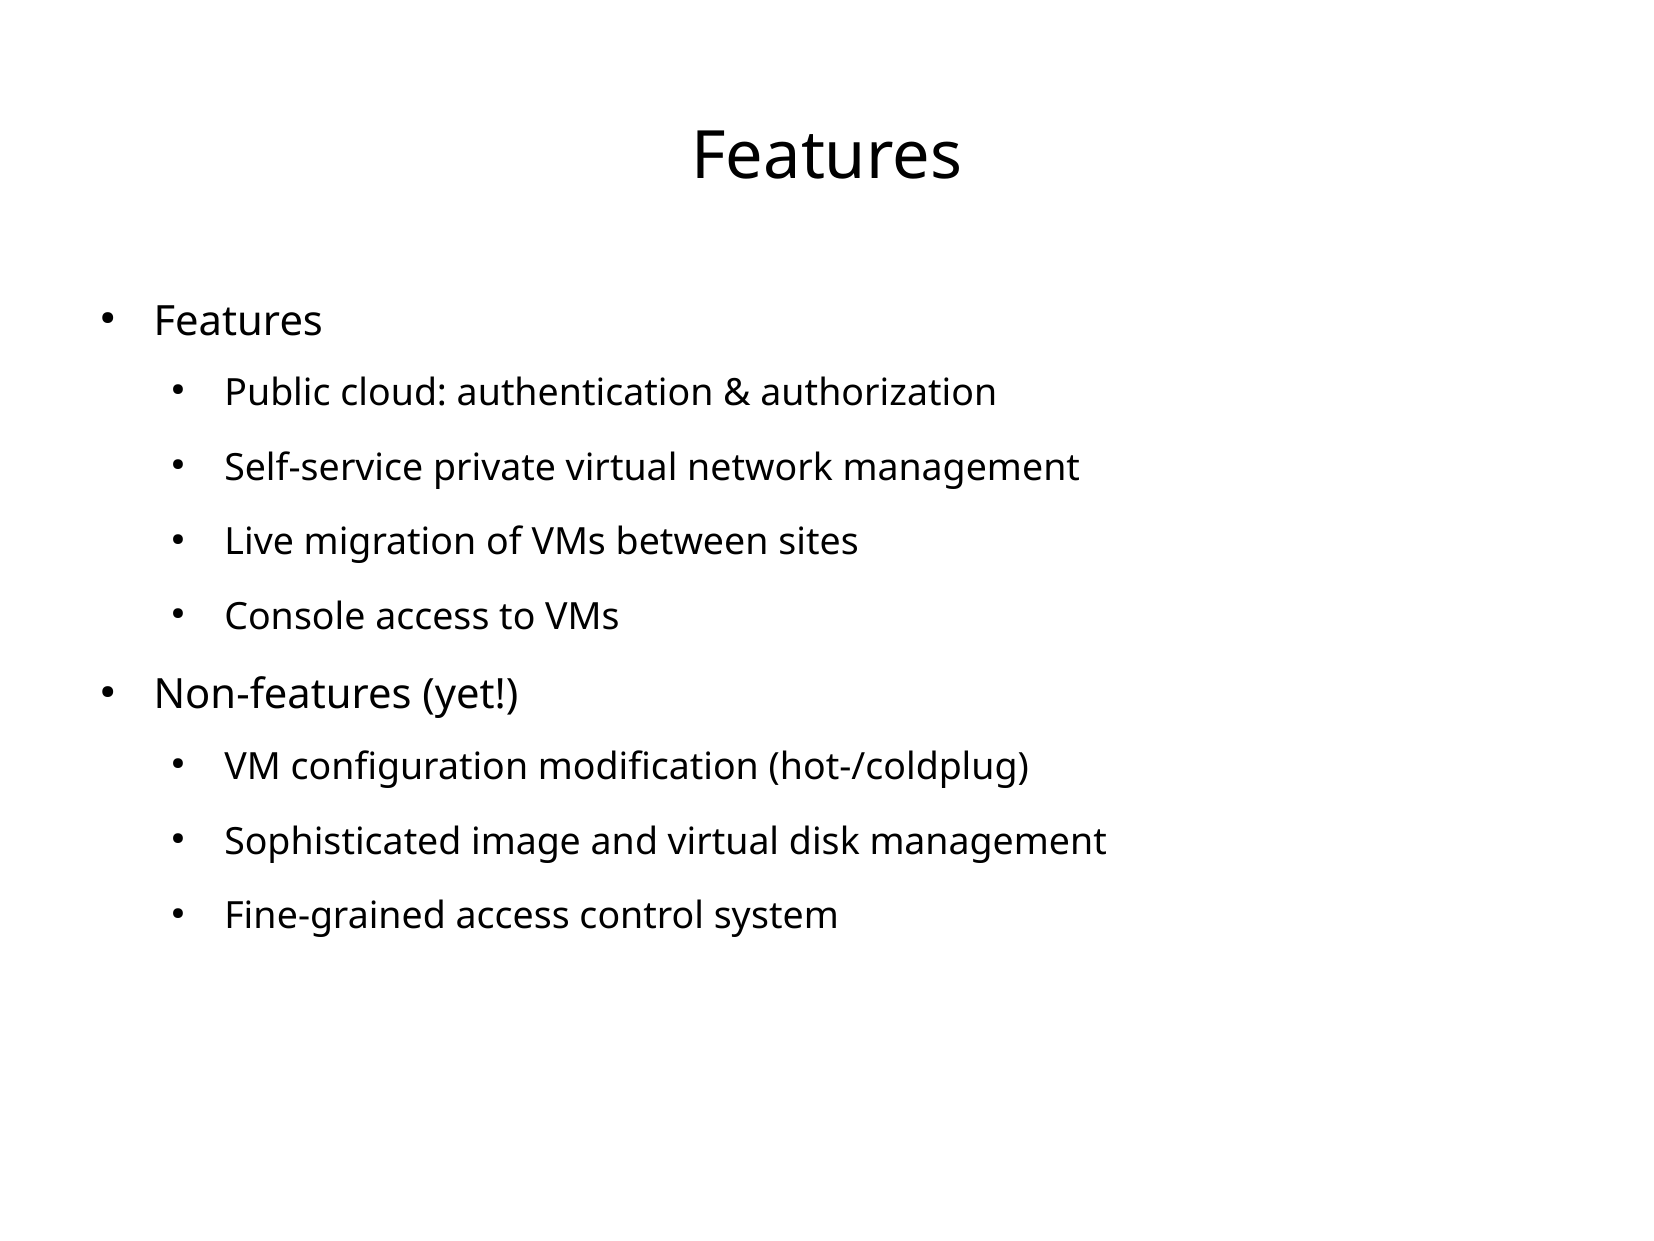

# Features
Features
Public cloud: authentication & authorization
Self-service private virtual network management
Live migration of VMs between sites
Console access to VMs
Non-features (yet!)
VM configuration modification (hot-/coldplug)
Sophisticated image and virtual disk management
Fine-grained access control system